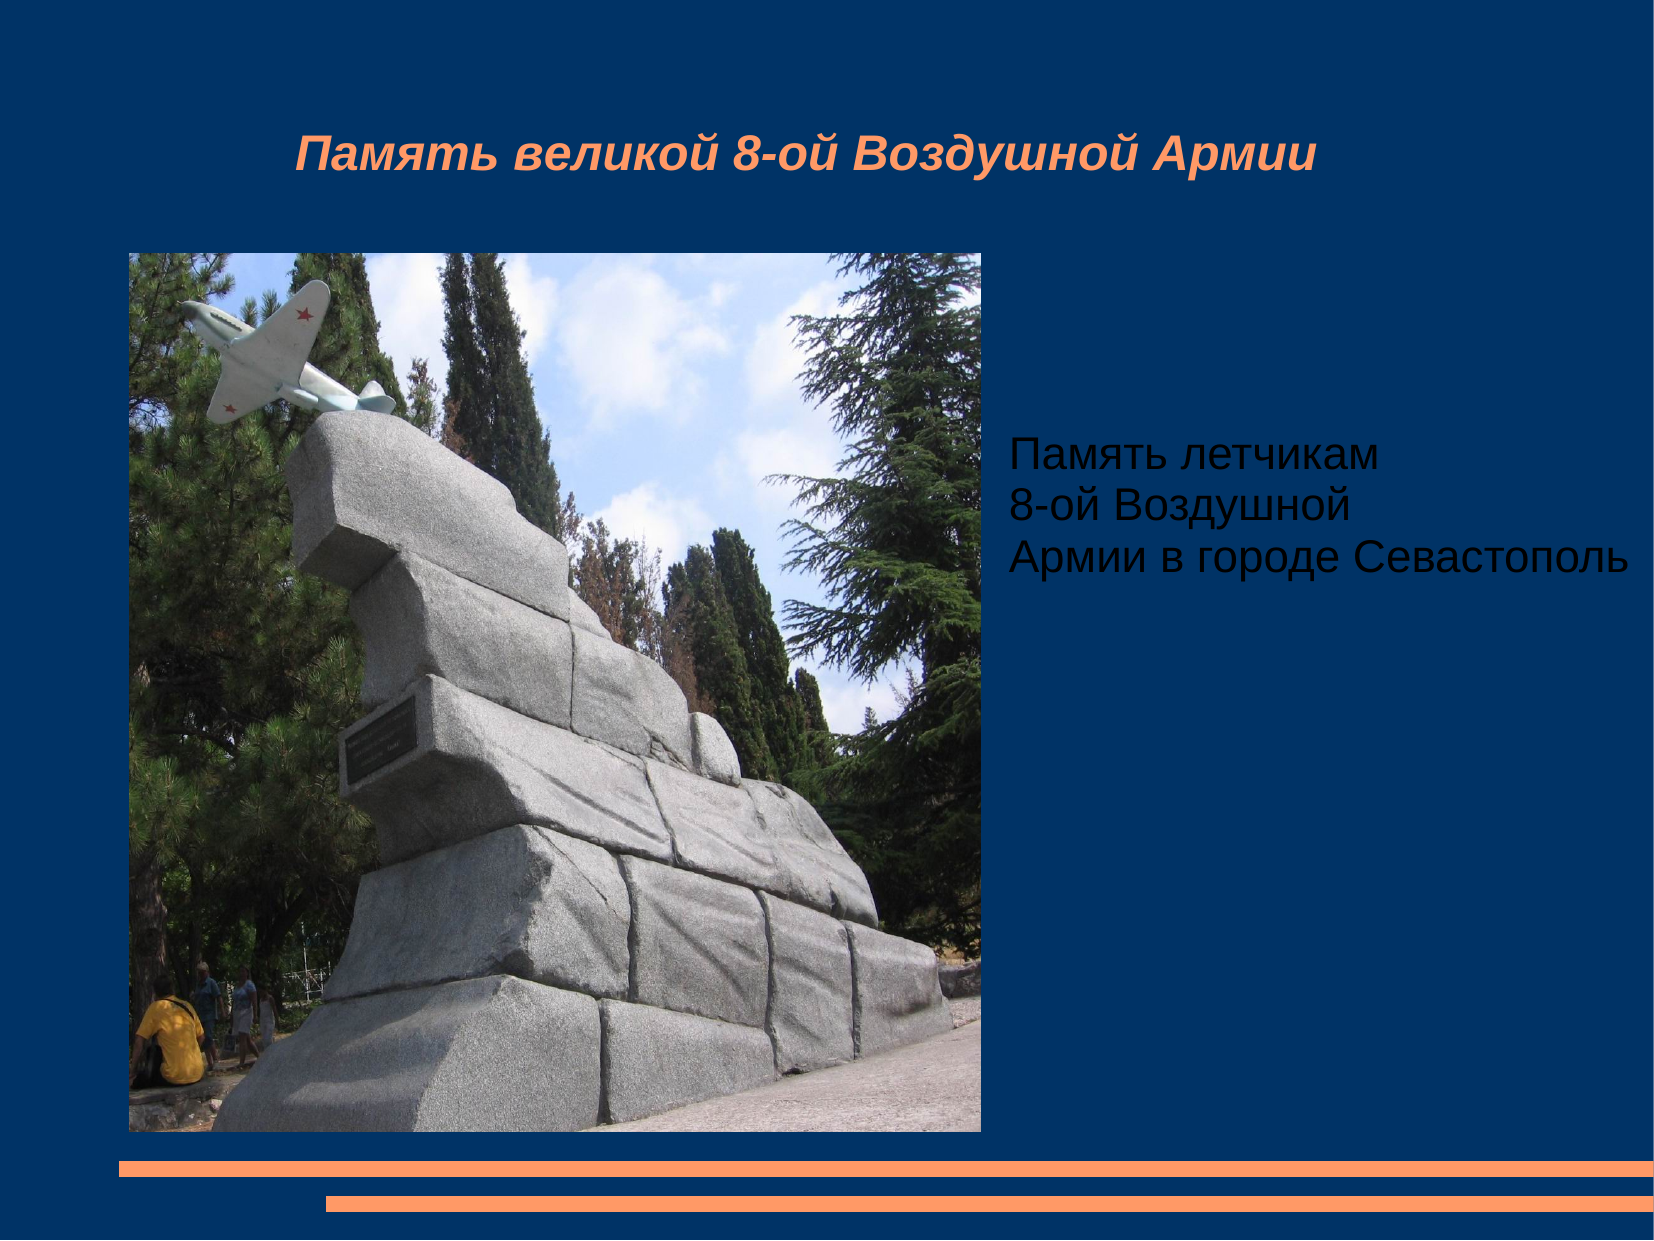

# Память великой 8-ой Воздушной Армии
Память летчикам
8-ой Воздушной
Армии в городе Севастополь